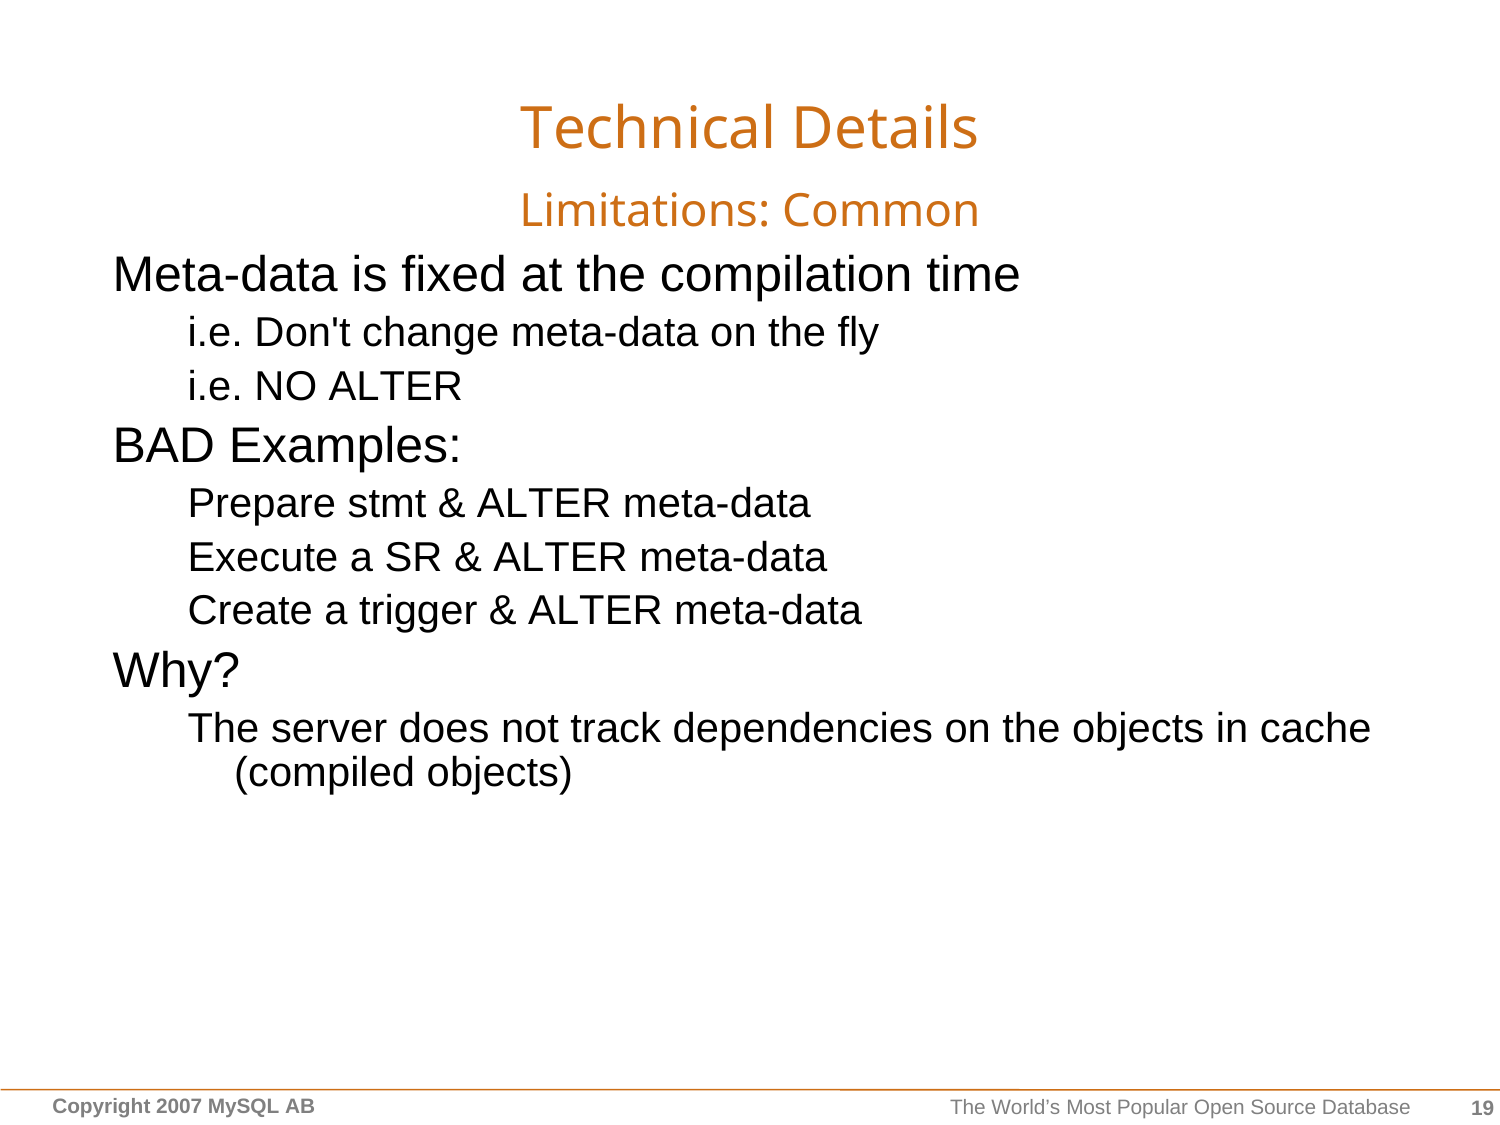

# Technical Details Limitations: Common
Meta-data is fixed at the compilation time
i.e. Don't change meta-data on the fly
i.e. NO ALTER
BAD Examples:
Prepare stmt & ALTER meta-data
Execute a SR & ALTER meta-data
Create a trigger & ALTER meta-data
Why?
The server does not track dependencies on the objects in cache (compiled objects)